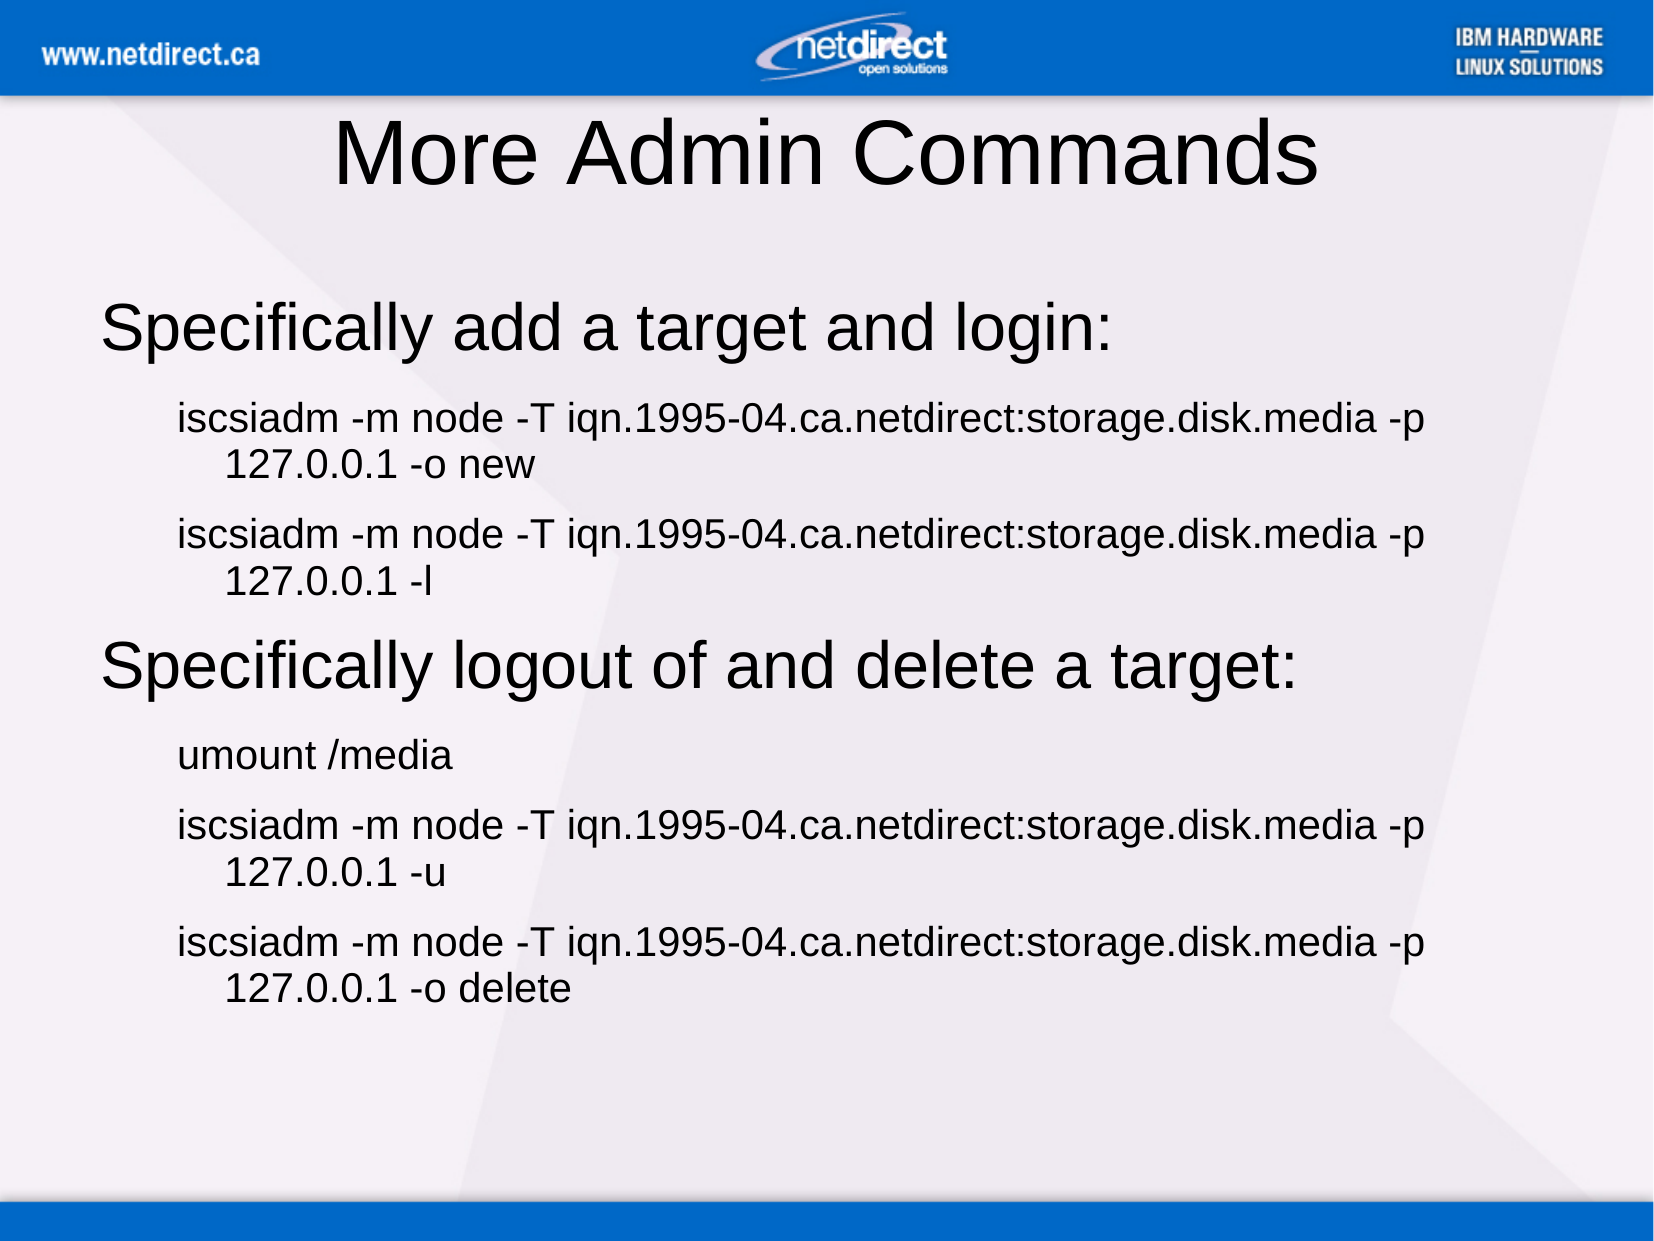

# More Admin Commands
Specifically add a target and login:
iscsiadm -m node -T iqn.1995-04.ca.netdirect:storage.disk.media -p 127.0.0.1 -o new
iscsiadm -m node -T iqn.1995-04.ca.netdirect:storage.disk.media -p 127.0.0.1 -l
Specifically logout of and delete a target:
umount /media
iscsiadm -m node -T iqn.1995-04.ca.netdirect:storage.disk.media -p 127.0.0.1 -u
iscsiadm -m node -T iqn.1995-04.ca.netdirect:storage.disk.media -p 127.0.0.1 -o delete